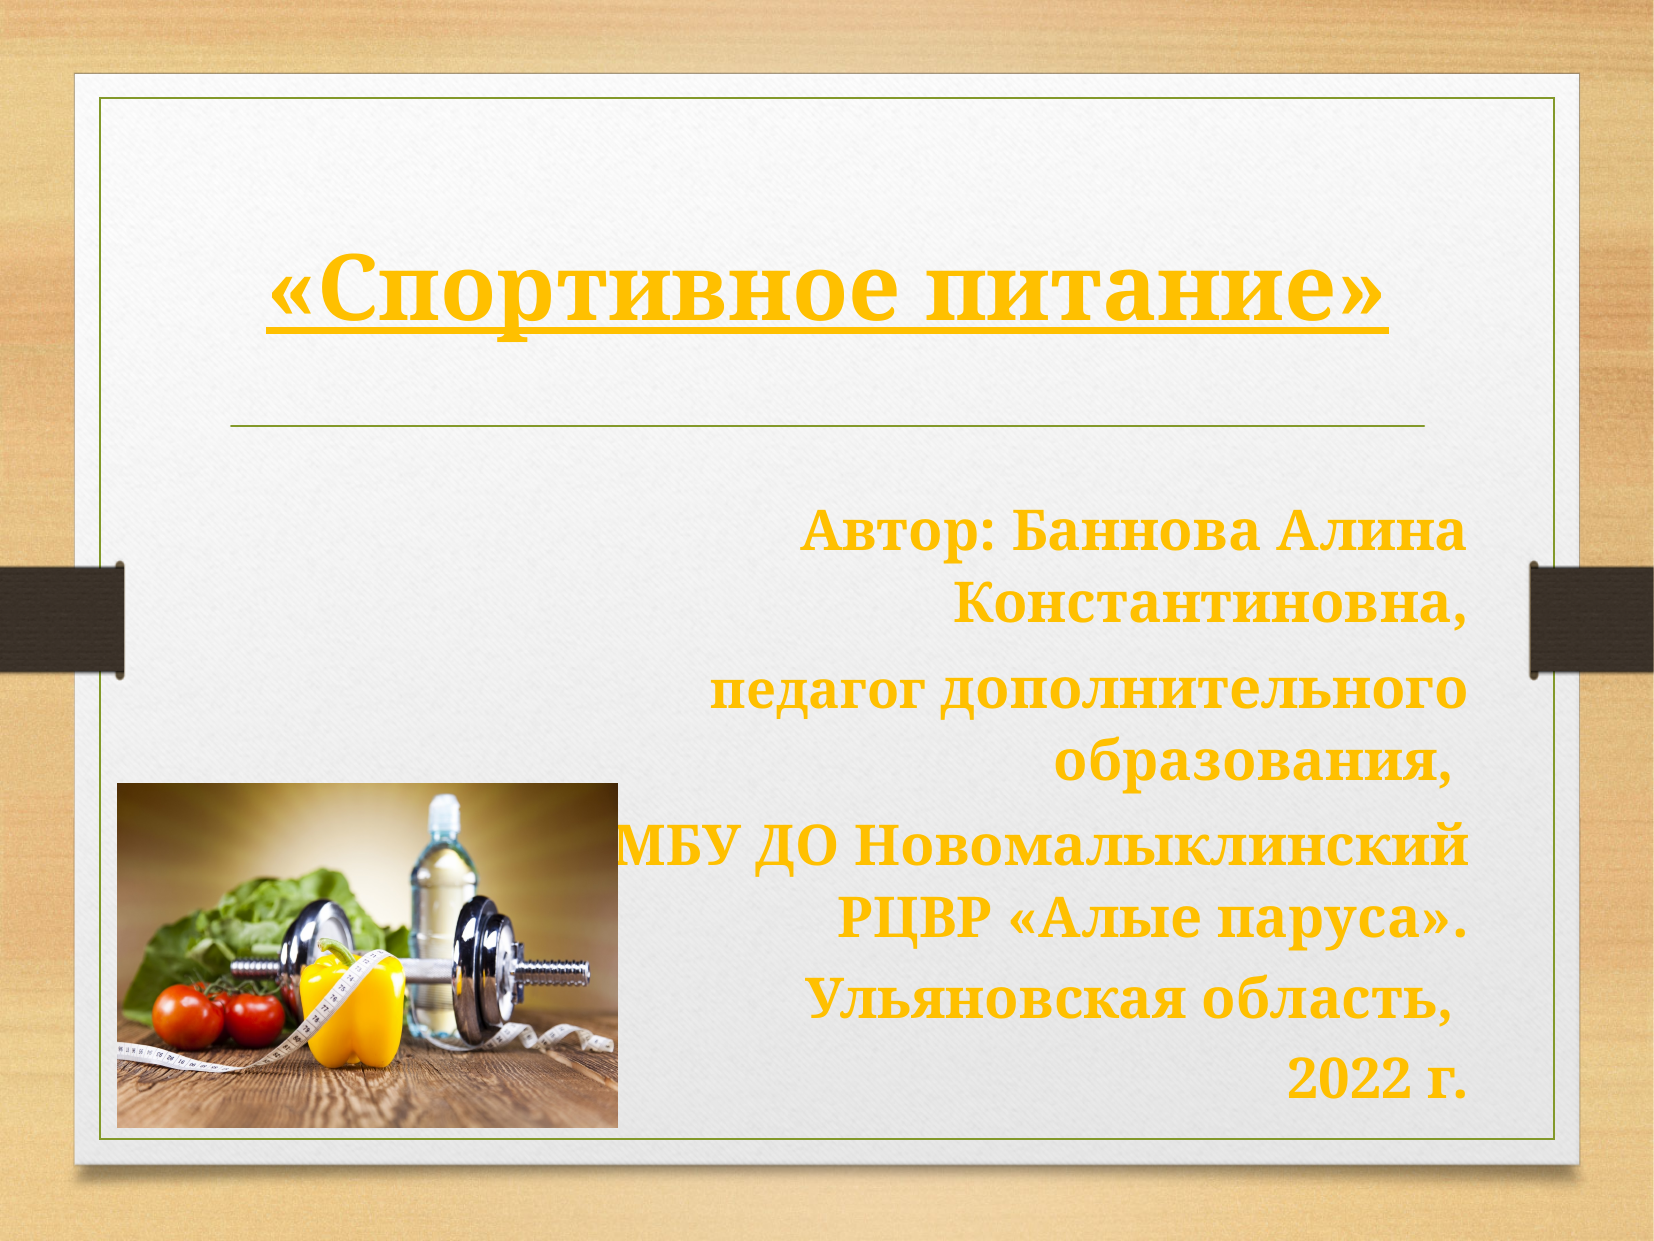

# «Спортивное питание»
Автор: Баннова Алина Константиновна,
педагог дополнительного образования,
 МБУ ДО Новомалыклинский РЦВР «Алые паруса».
Ульяновская область,
2022 г.